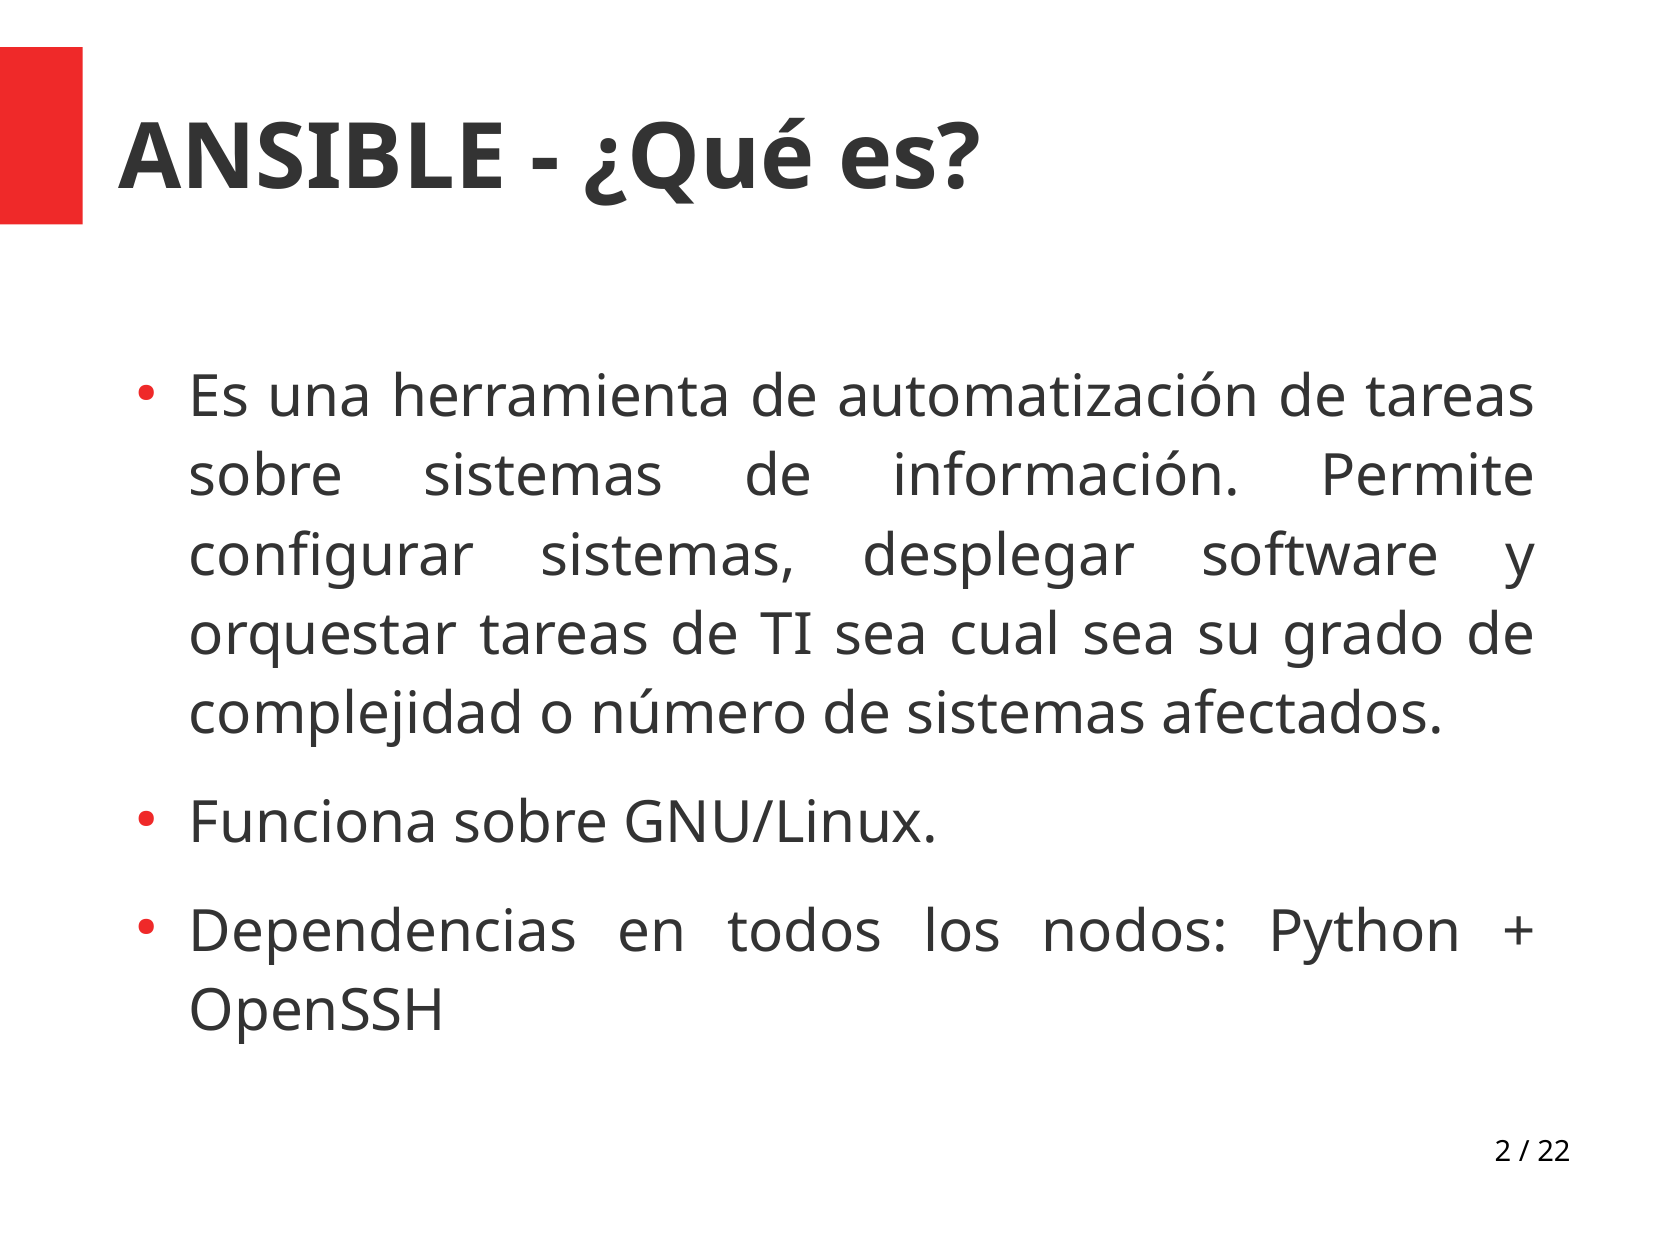

# ANSIBLE - ¿Qué es?
Es una herramienta de automatización de tareas sobre sistemas de información. Permite configurar sistemas, desplegar software y orquestar tareas de TI sea cual sea su grado de complejidad o número de sistemas afectados.
Funciona sobre GNU/Linux.
Dependencias en todos los nodos: Python + OpenSSH
2